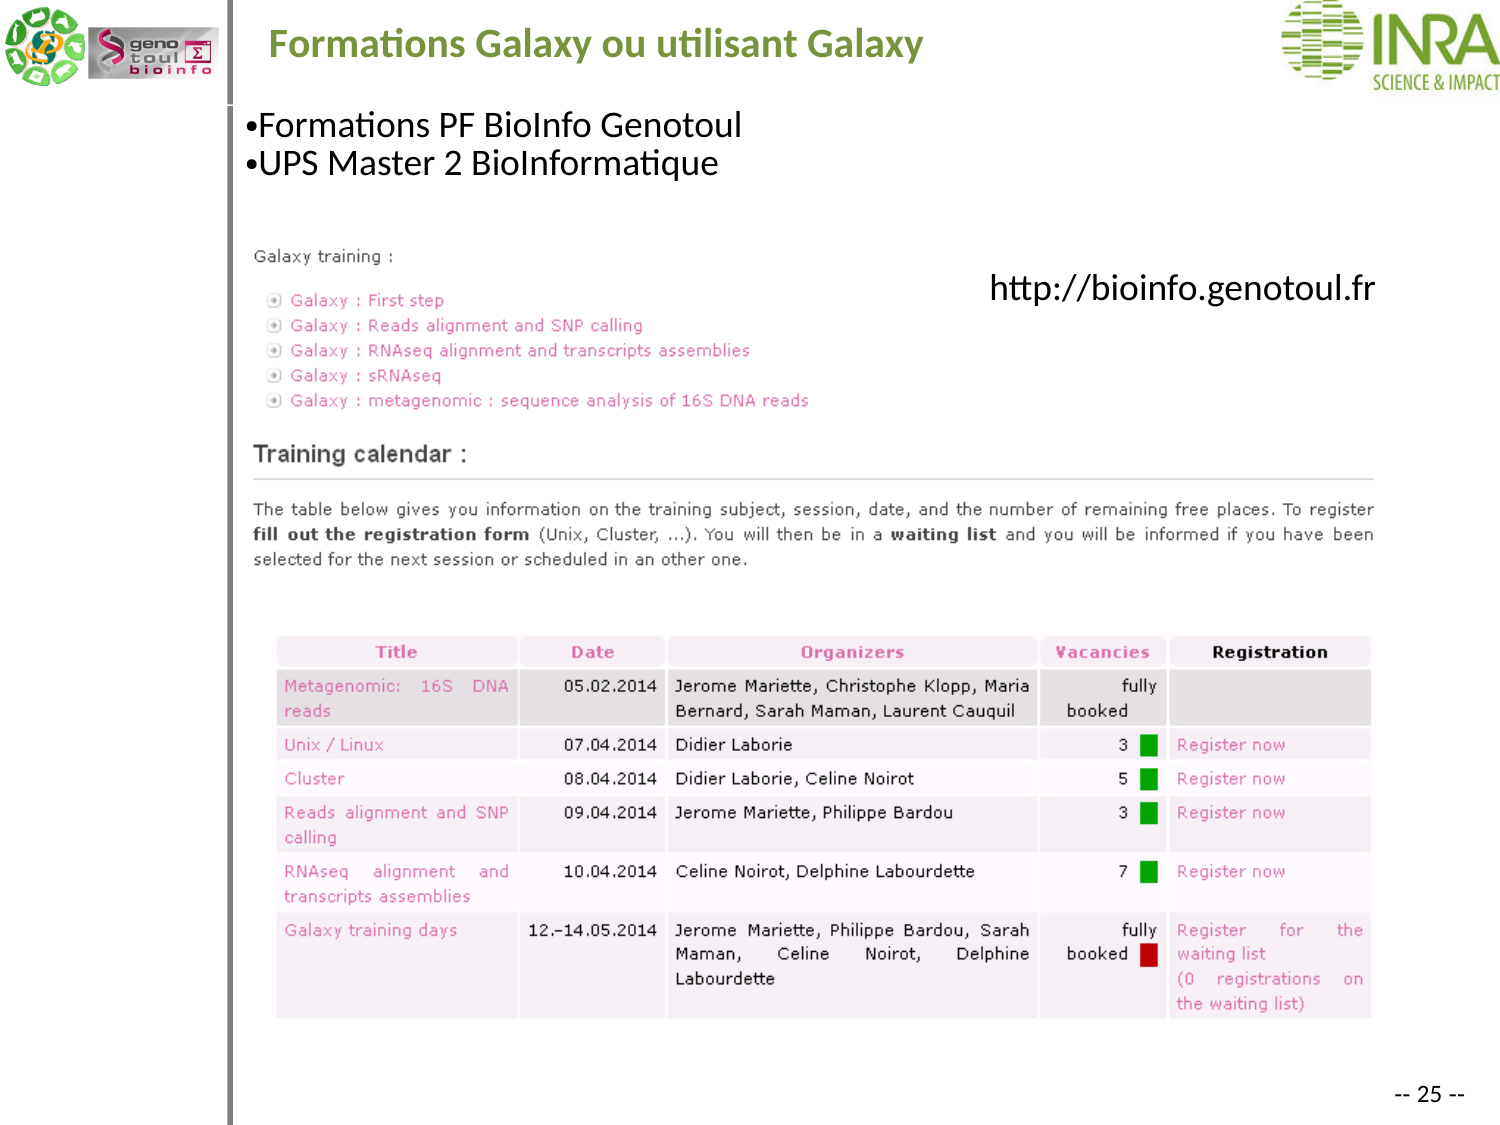

Formations Galaxy ou utilisant Galaxy
Formations PF BioInfo Genotoul
UPS Master 2 BioInformatique
http://bioinfo.genotoul.fr